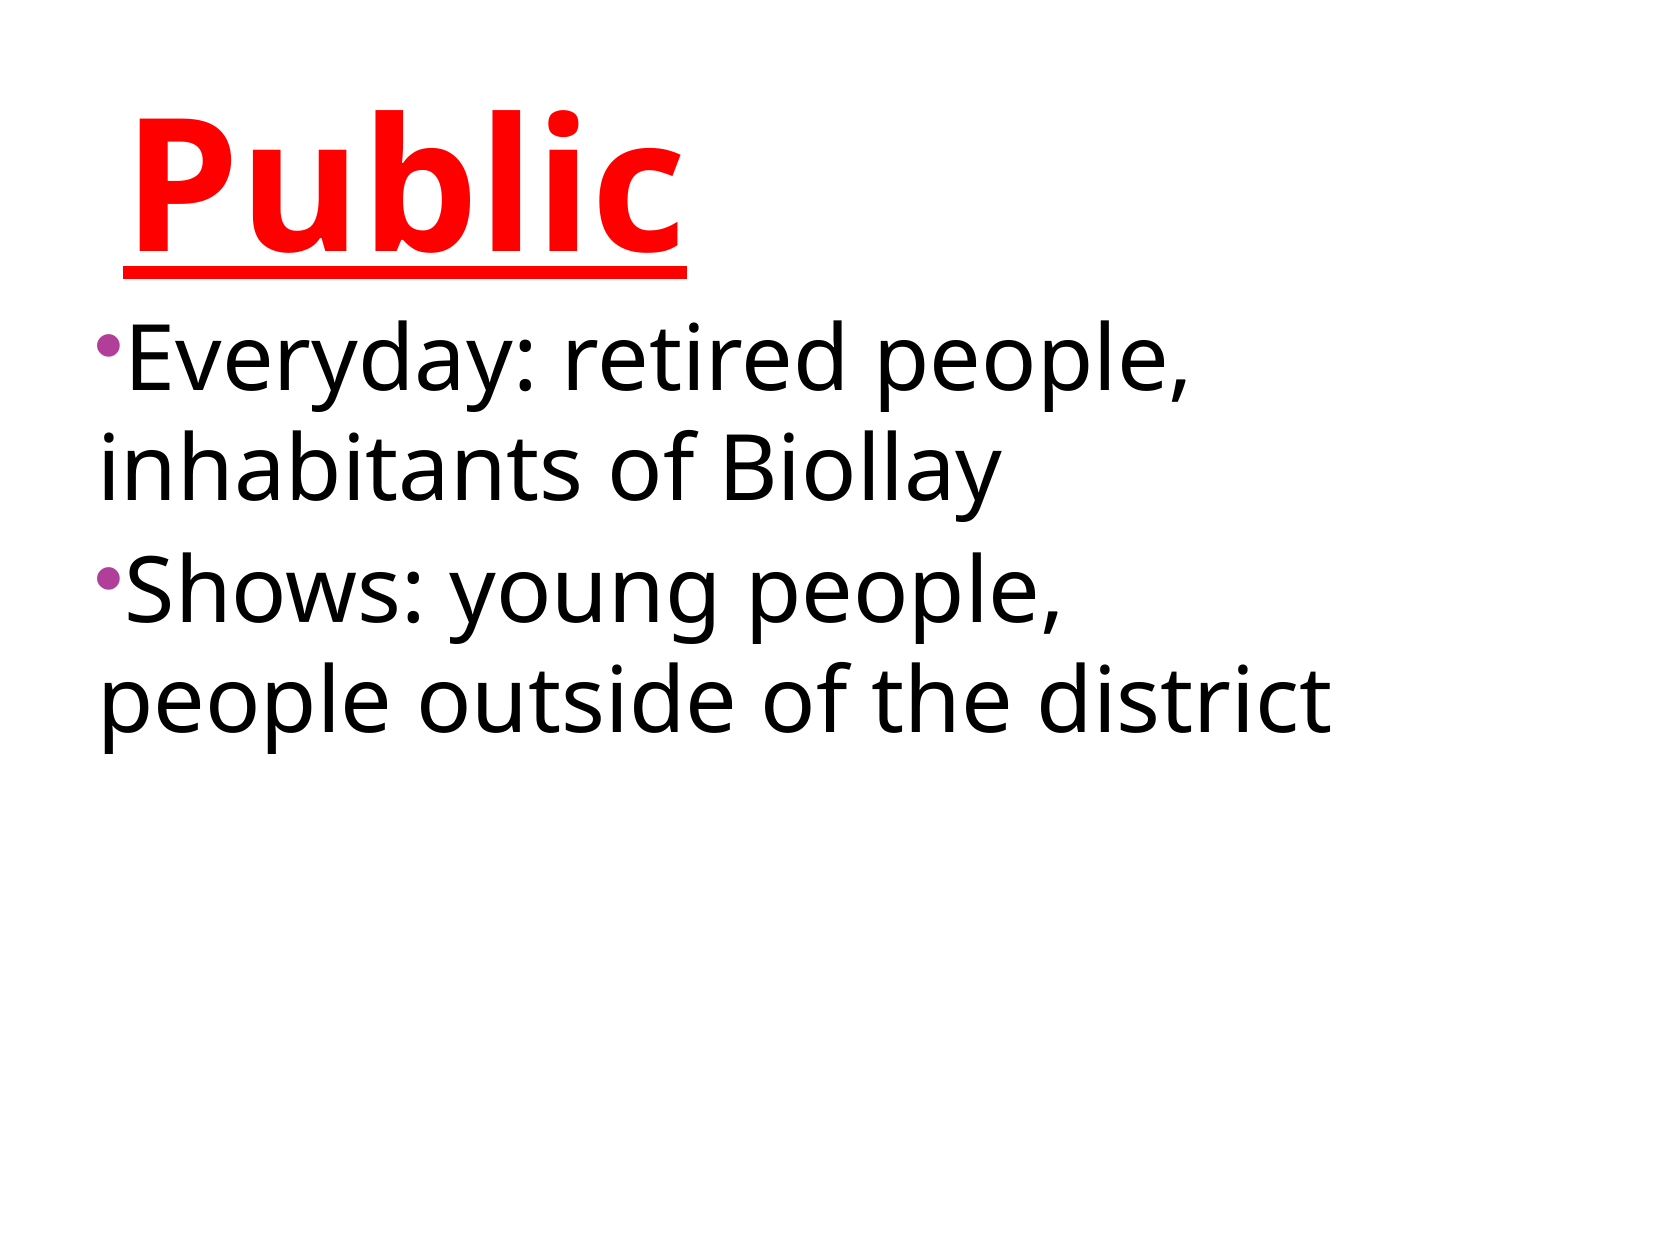

# Public
Everyday: retired people, inhabitants of Biollay
Shows: young people, people outside of the district